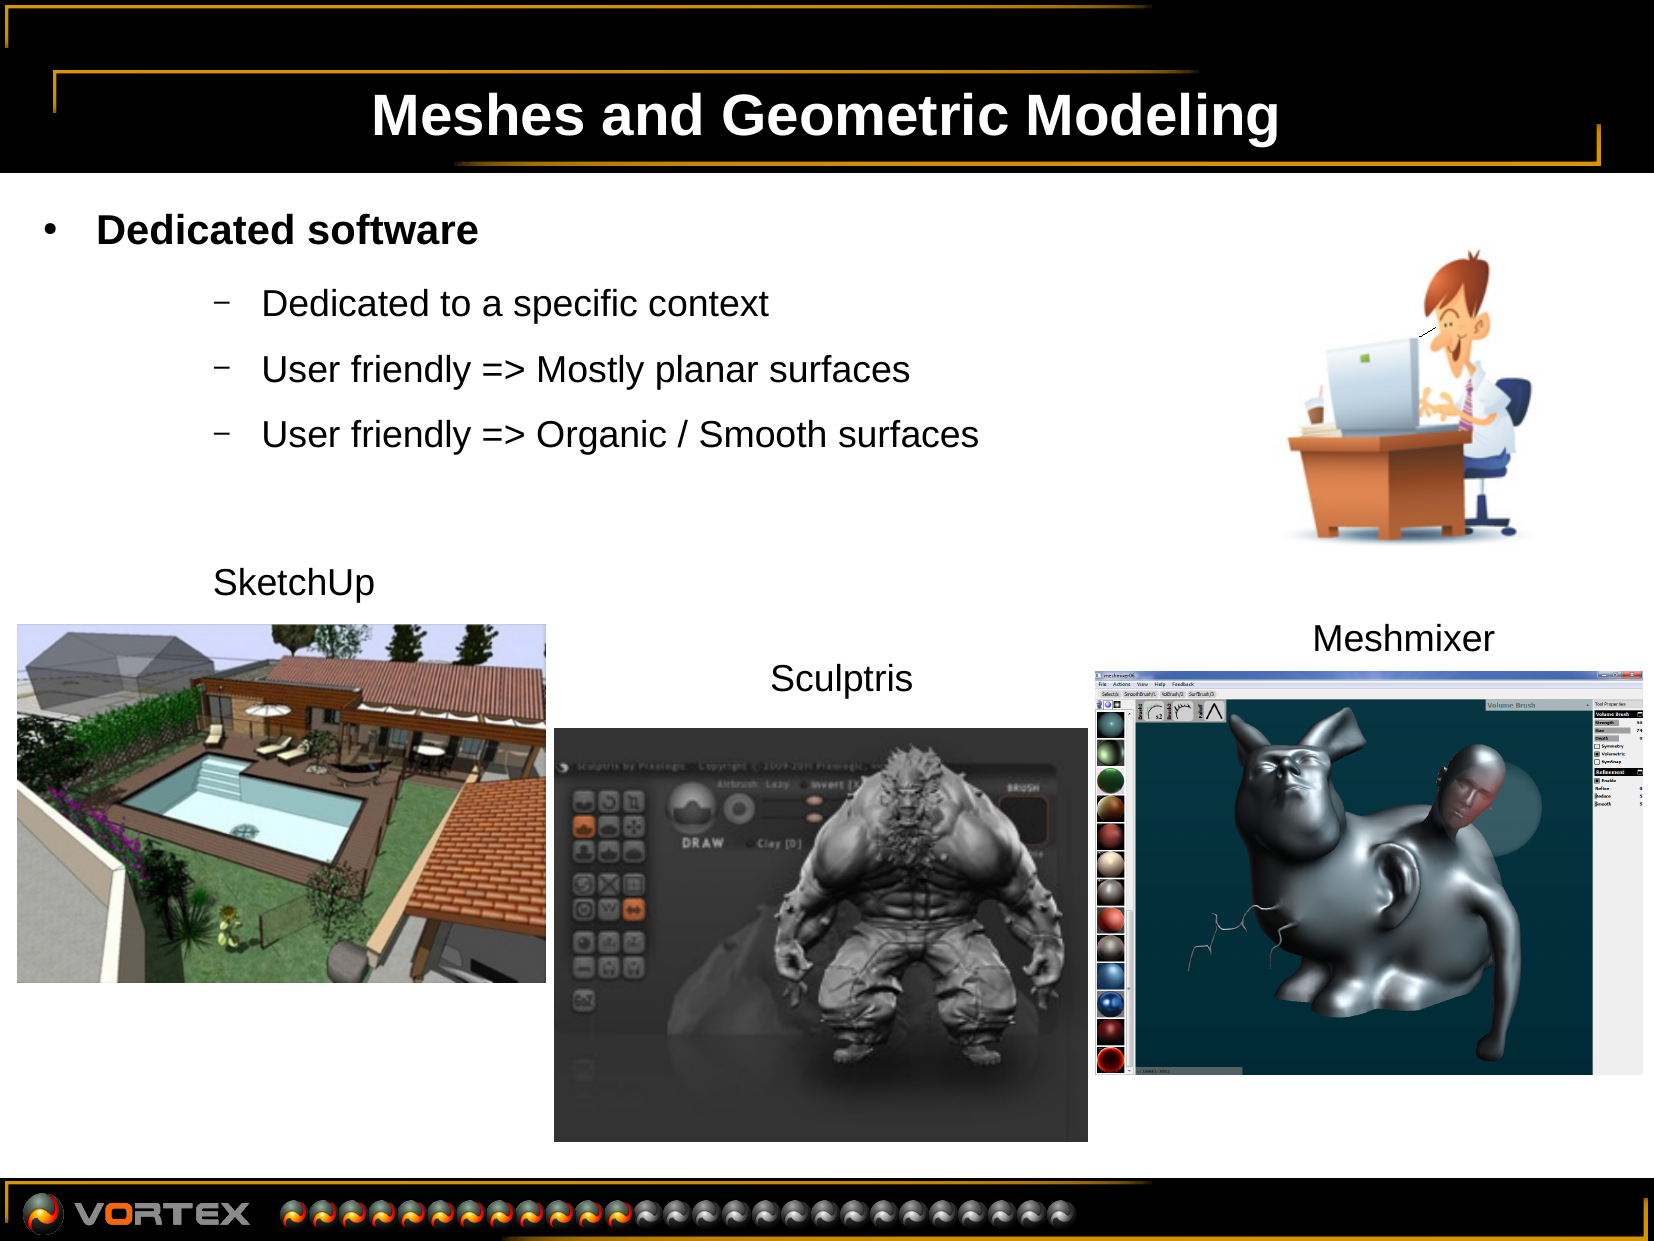

# Meshes and Geometric Modeling
Dedicated software
Dedicated to a specific context
User friendly => Mostly planar surfaces
User friendly => Organic / Smooth surfaces
SketchUp
Meshmixer
Sculptris